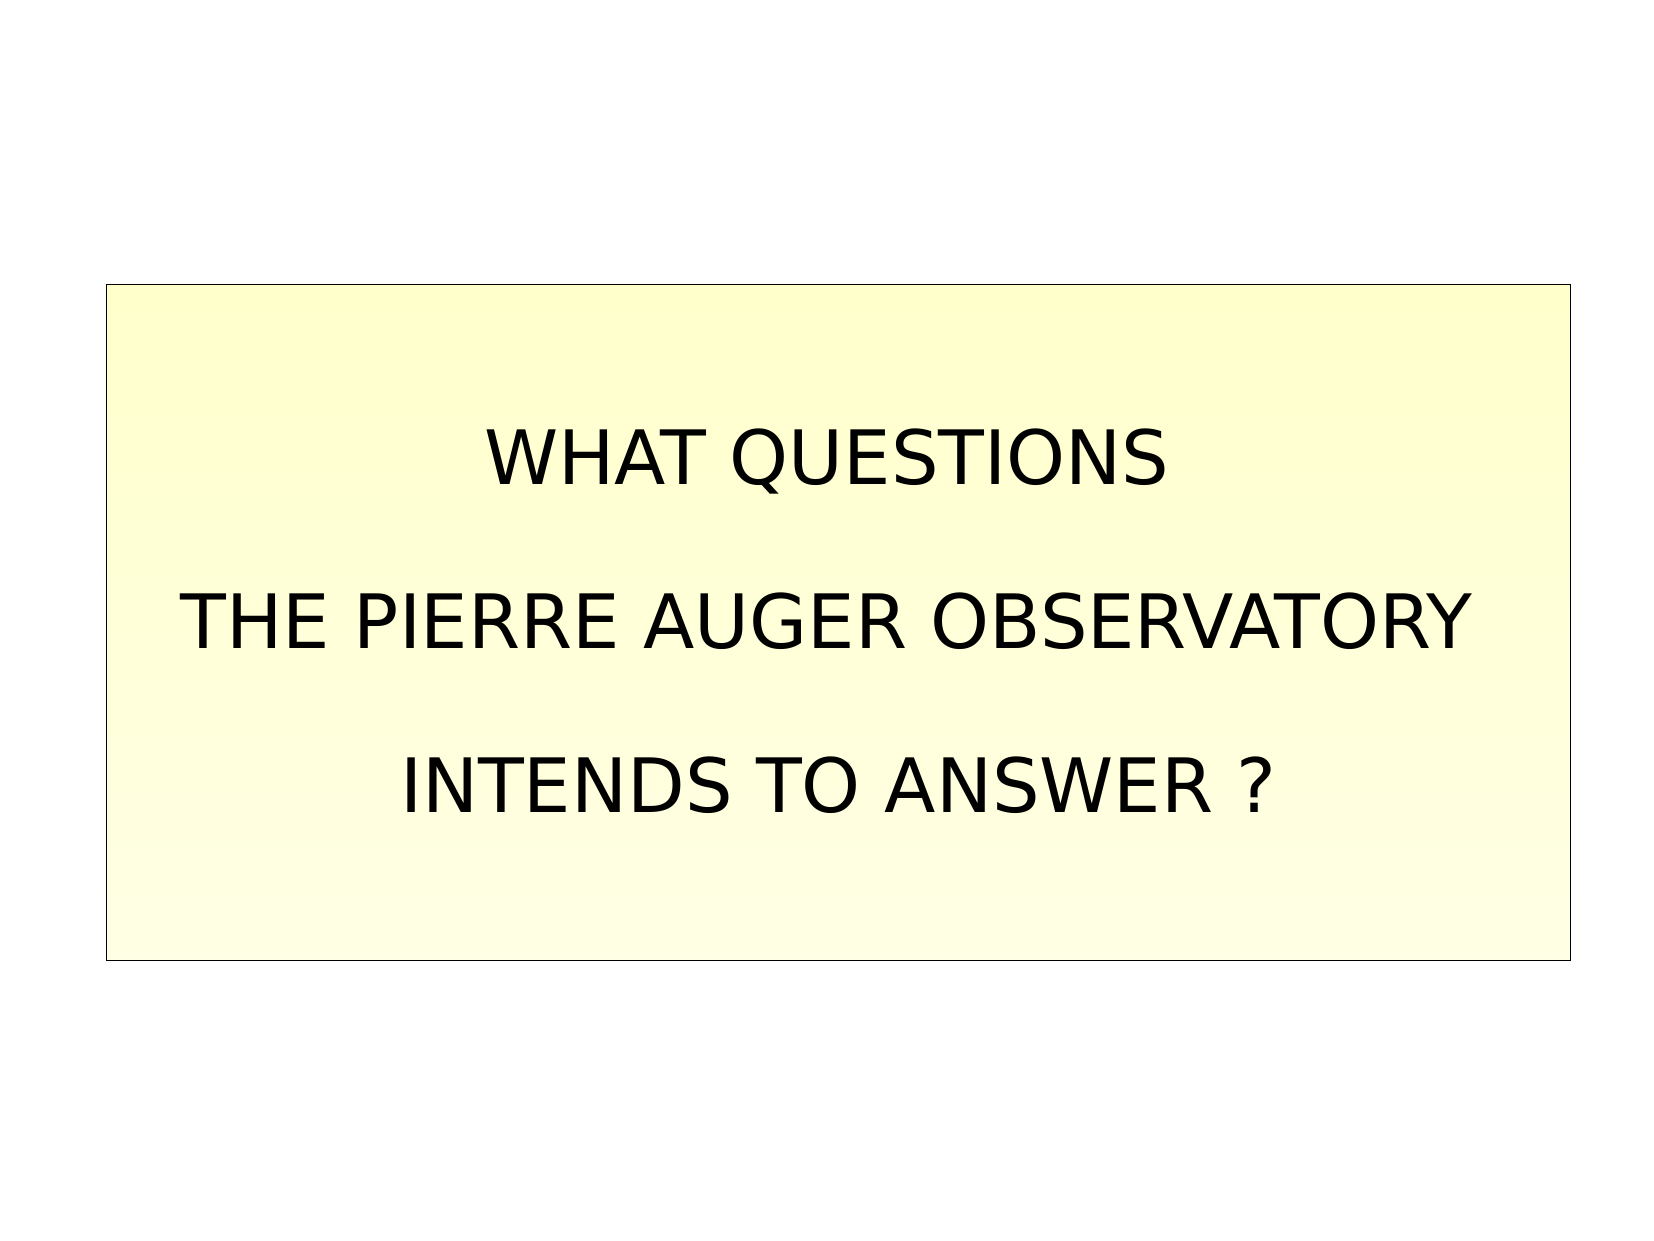

WHAT QUESTIONS
THE PIERRE AUGER OBSERVATORY
INTENDS TO ANSWER ?